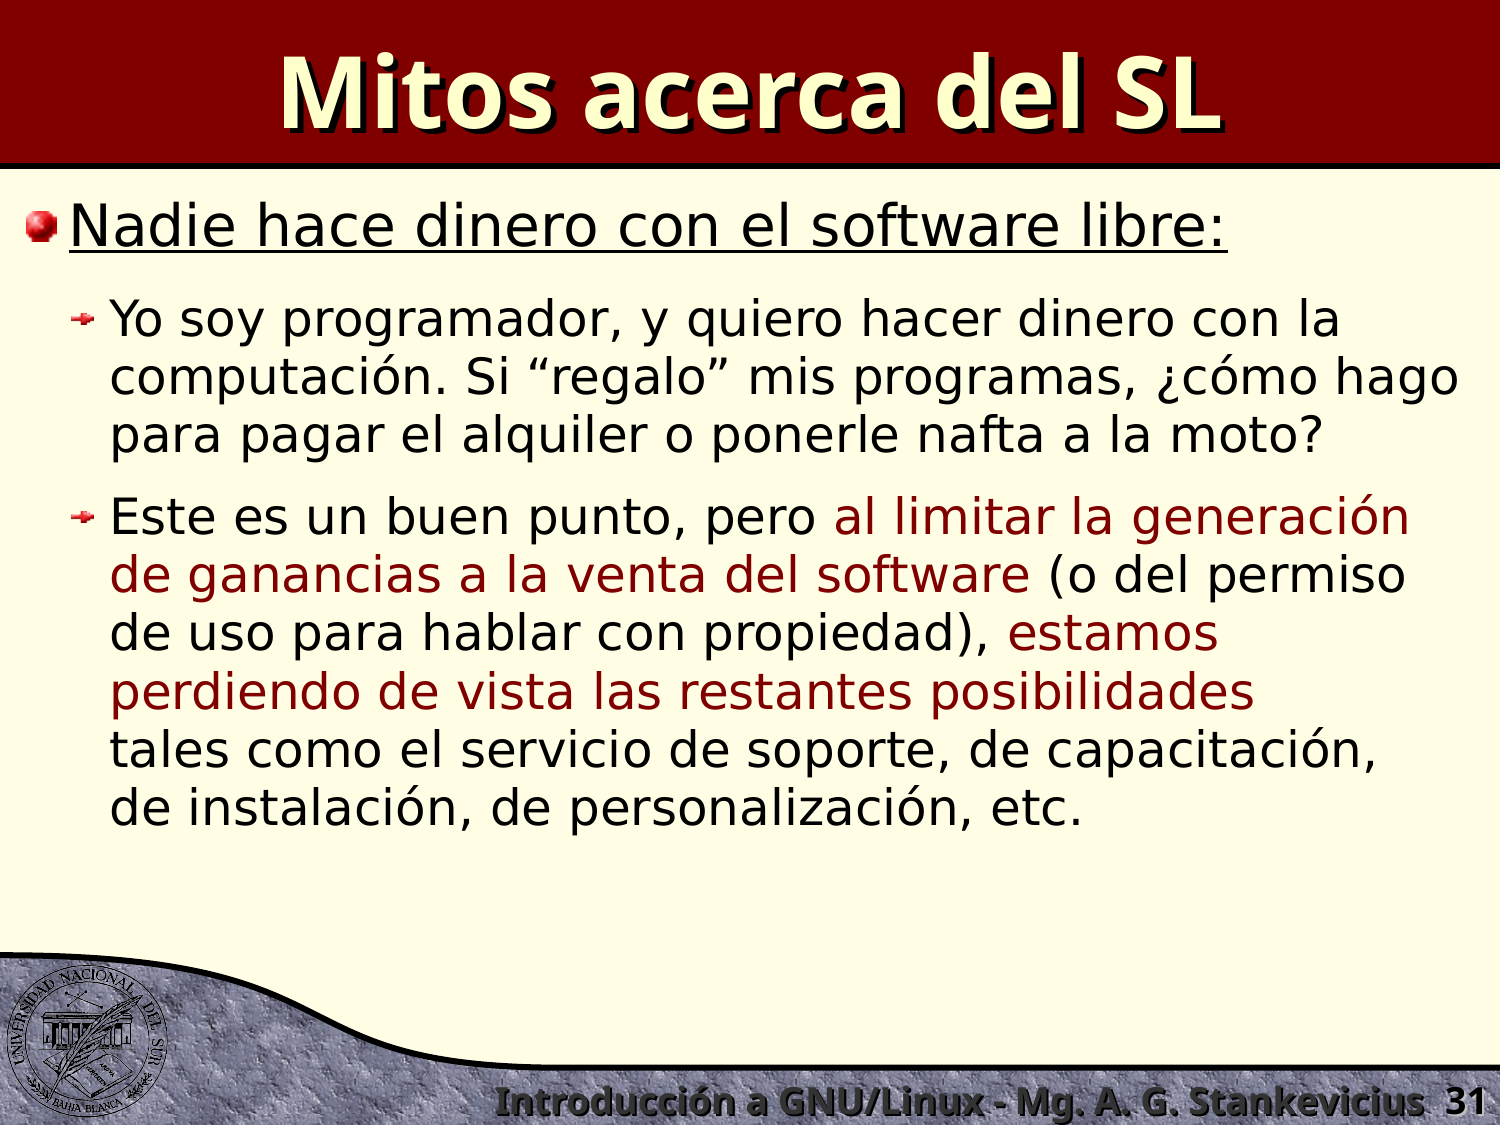

# Mitos acerca del SL
Nadie hace dinero con el software libre:
Yo soy programador, y quiero hacer dinero con la computación. Si “regalo” mis programas, ¿cómo hago para pagar el alquiler o ponerle nafta a la moto?
Este es un buen punto, pero al limitar la generación de ganancias a la venta del software (o del permiso
de uso para hablar con propiedad), estamos perdiendo de vista las restantes posibilidades
tales como el servicio de soporte, de capacitación,
de instalación, de personalización, etc.
31